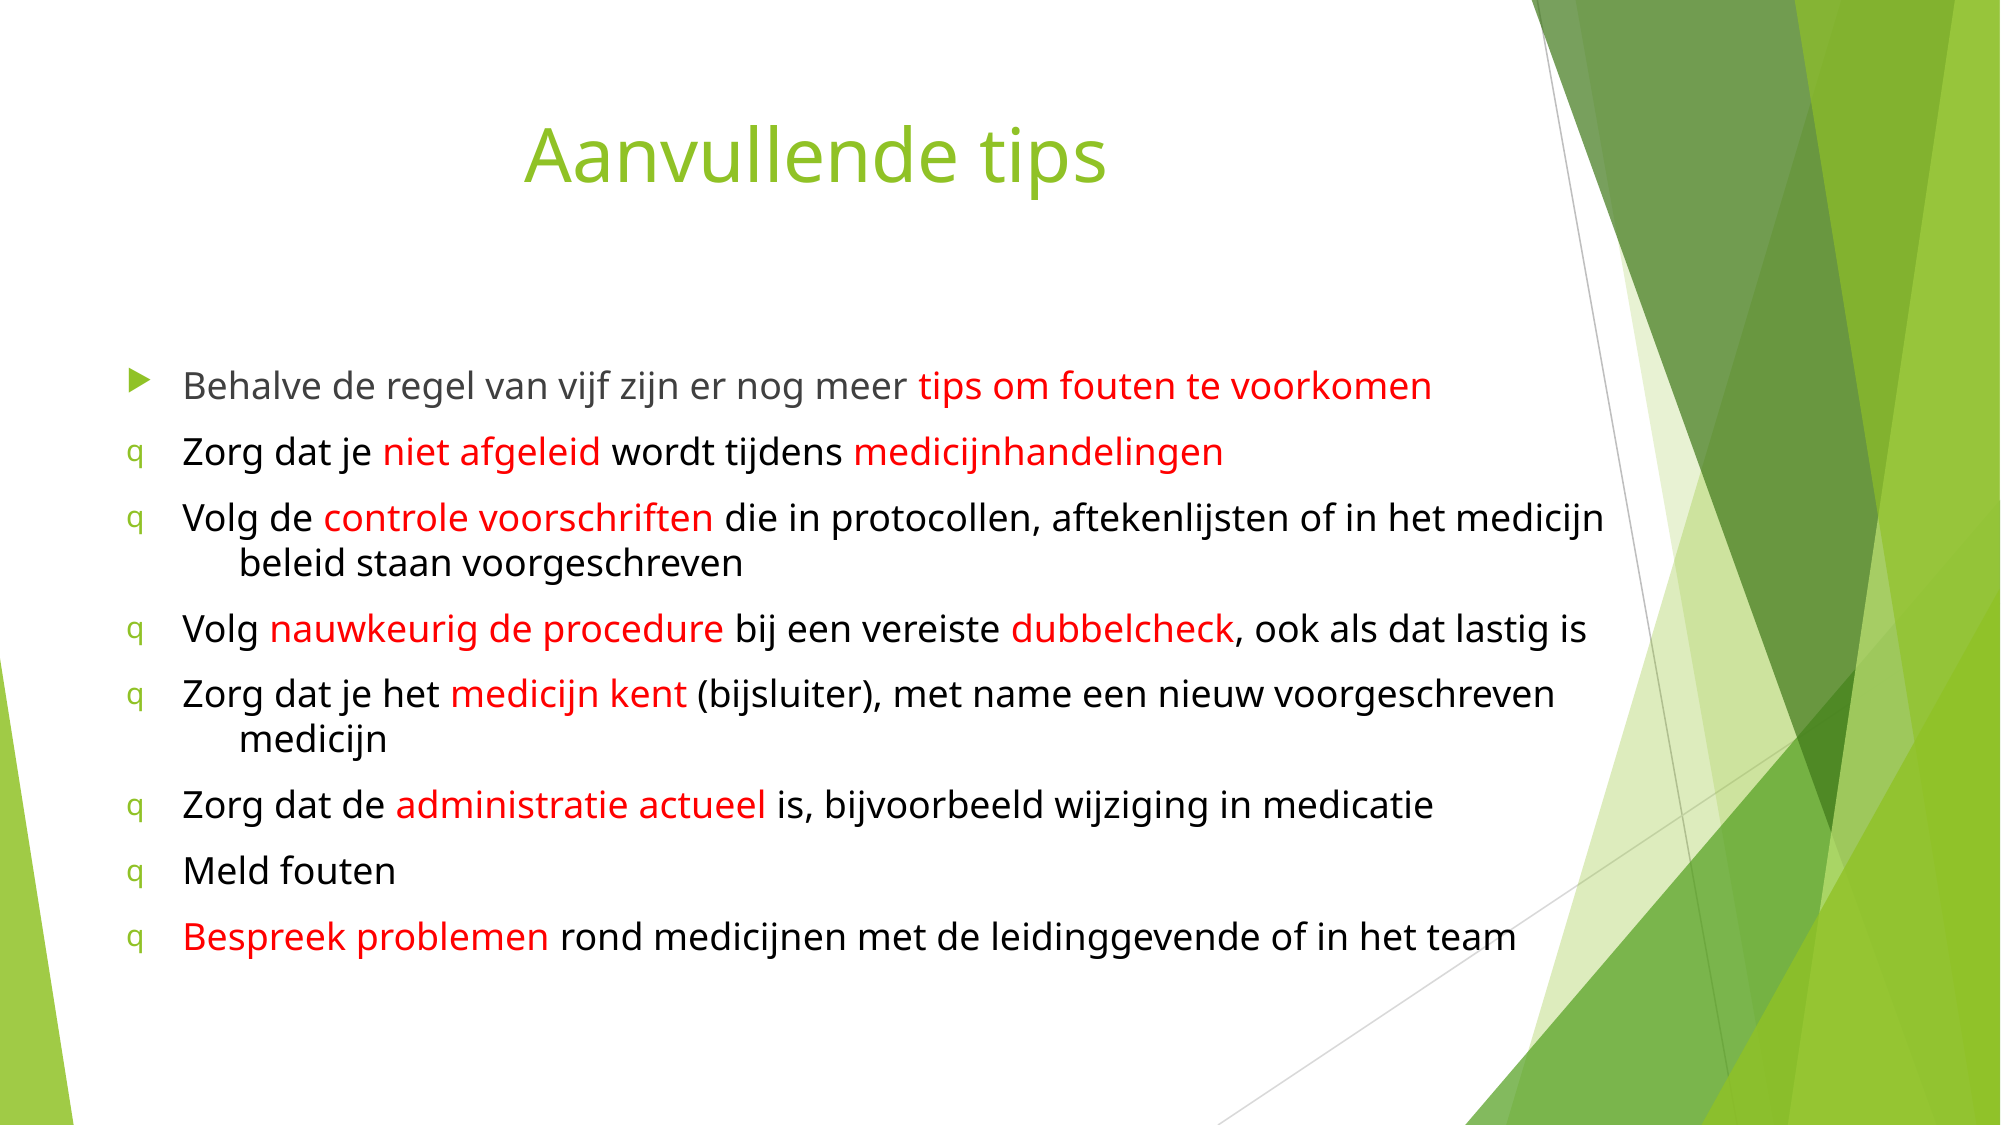

# Aanvullende tips
Behalve de regel van vijf zijn er nog meer tips om fouten te voorkomen
Zorg dat je niet afgeleid wordt tijdens medicijnhandelingen
Volg de controle voorschriften die in protocollen, aftekenlijsten of in het medicijn beleid staan voorgeschreven
Volg nauwkeurig de procedure bij een vereiste dubbelcheck, ook als dat lastig is
Zorg dat je het medicijn kent (bijsluiter), met name een nieuw voorgeschreven medicijn
Zorg dat de administratie actueel is, bijvoorbeeld wijziging in medicatie
Meld fouten
Bespreek problemen rond medicijnen met de leidinggevende of in het team